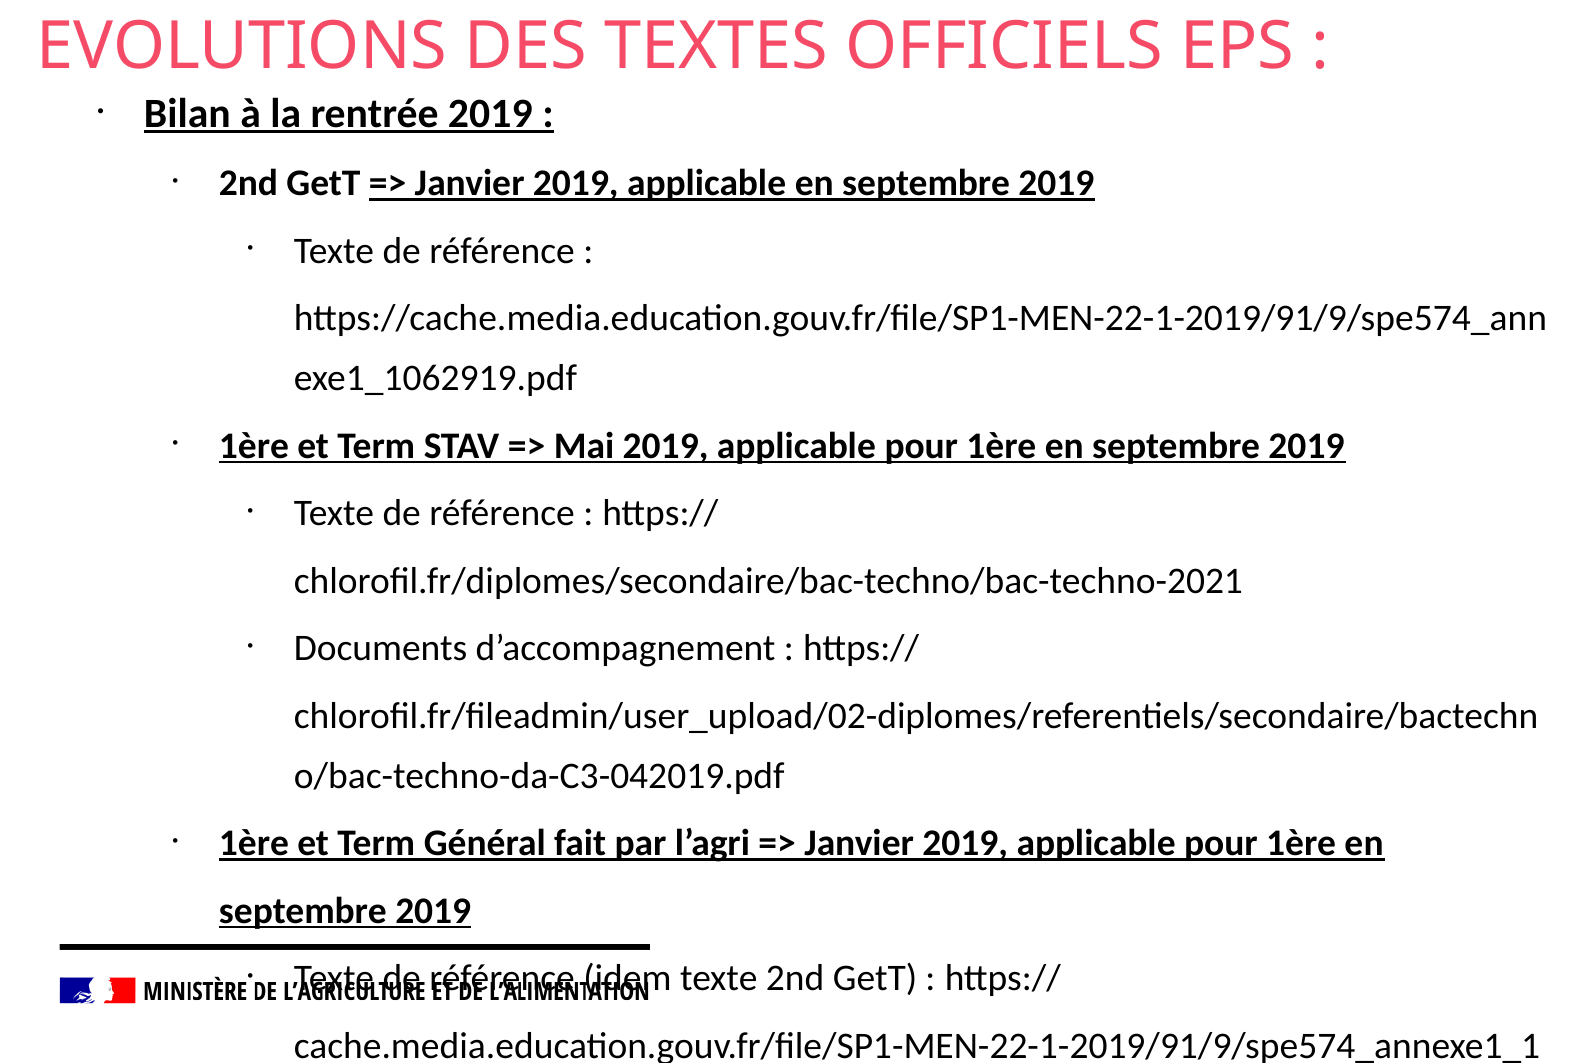

EVOLUTIONS DES TEXTES OFFICIELS EPS :
Bilan à la rentrée 2019 :
2nd GetT => Janvier 2019, applicable en septembre 2019
Texte de référence : https://cache.media.education.gouv.fr/file/SP1-MEN-22-1-2019/91/9/spe574_annexe1_1062919.pdf
1ère et Term STAV => Mai 2019, applicable pour 1ère en septembre 2019
Texte de référence : https://chlorofil.fr/diplomes/secondaire/bac-techno/bac-techno-2021
Documents d’accompagnement : https://chlorofil.fr/fileadmin/user_upload/02-diplomes/referentiels/secondaire/bactechno/bac-techno-da-C3-042019.pdf
1ère et Term Général fait par l’agri => Janvier 2019, applicable pour 1ère en septembre 2019
Texte de référence (idem texte 2nd GetT) : https://cache.media.education.gouv.fr/file/SP1-MEN-22-1-2019/91/9/spe574_annexe1_1062919.pdf